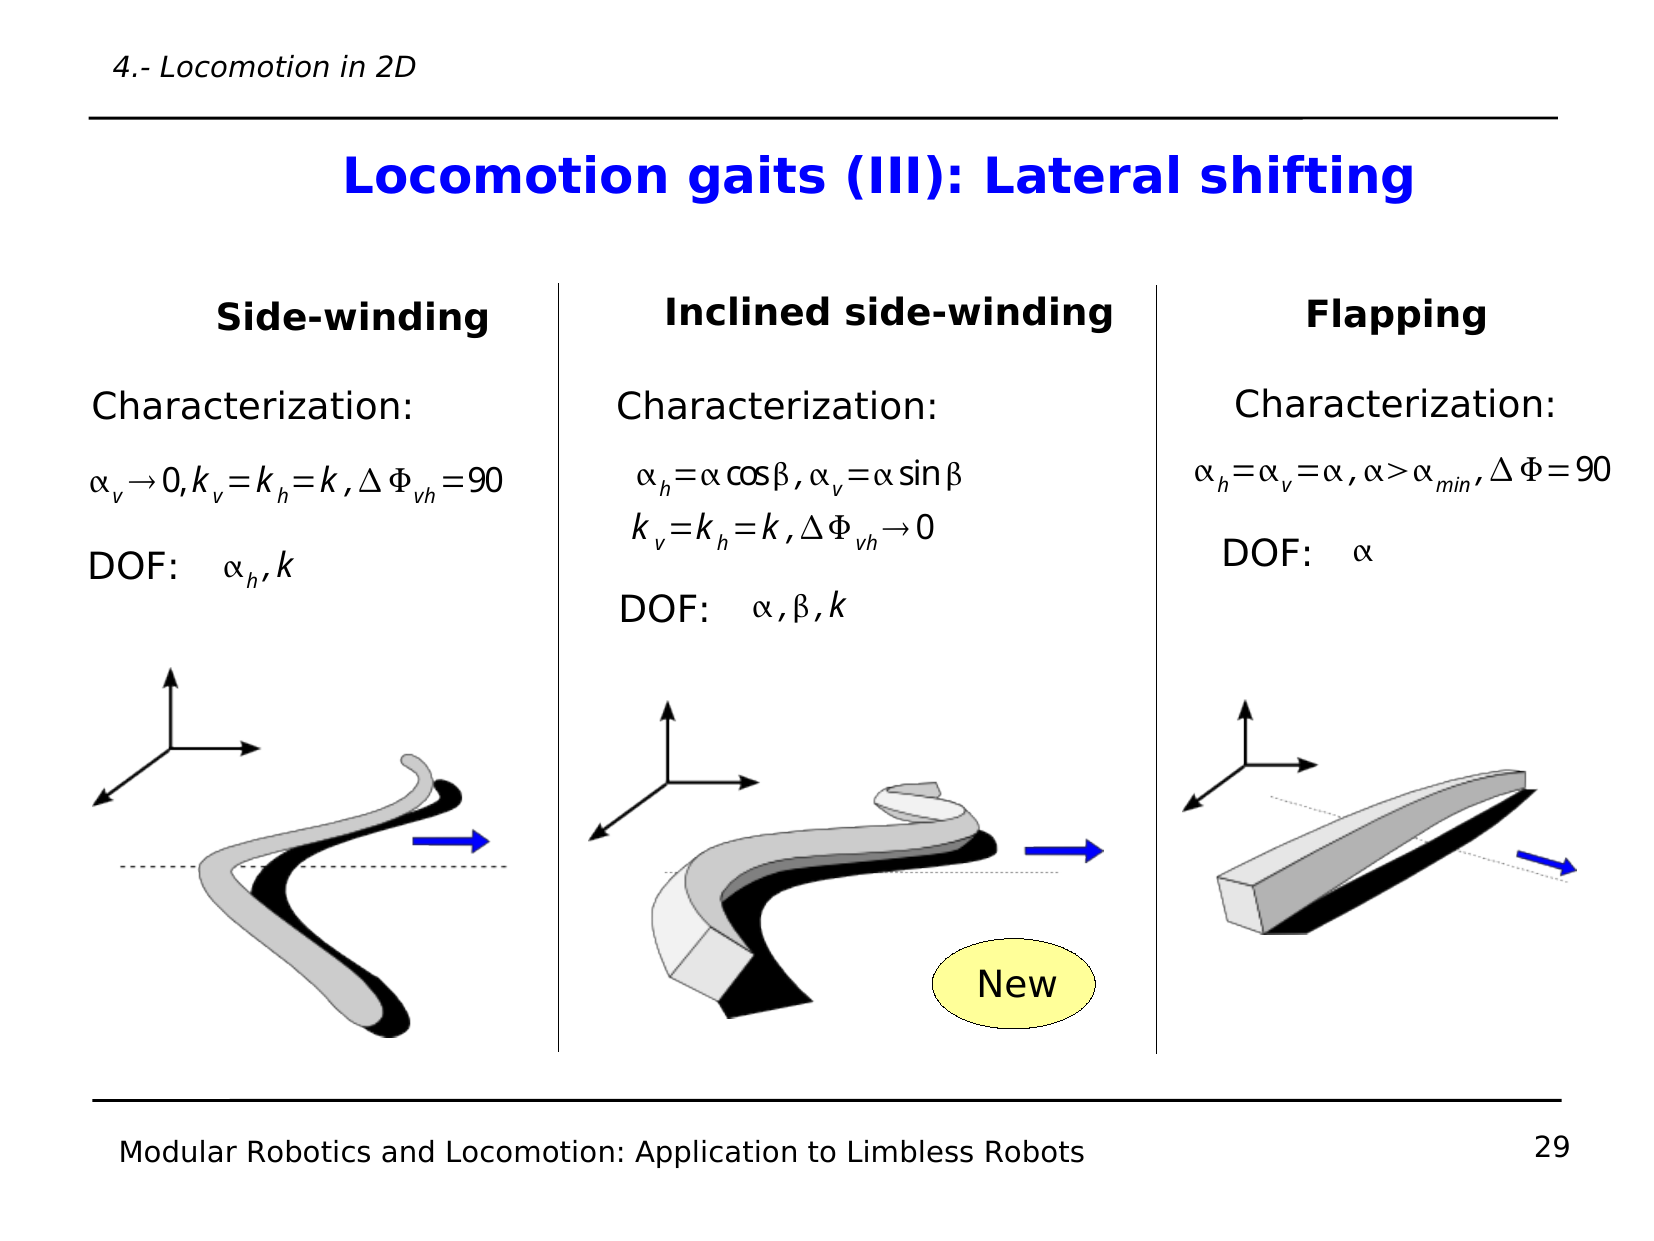

4.- Locomotion in 2D
Locomotion gaits (III): Lateral shifting
Inclined side-winding
Flapping
Side-winding
 Characterization:
 Characterization:
 Characterization:
 DOF:
 DOF:
 DOF:
New
Modular Robotics and Locomotion: Application to Limbless Robots
29